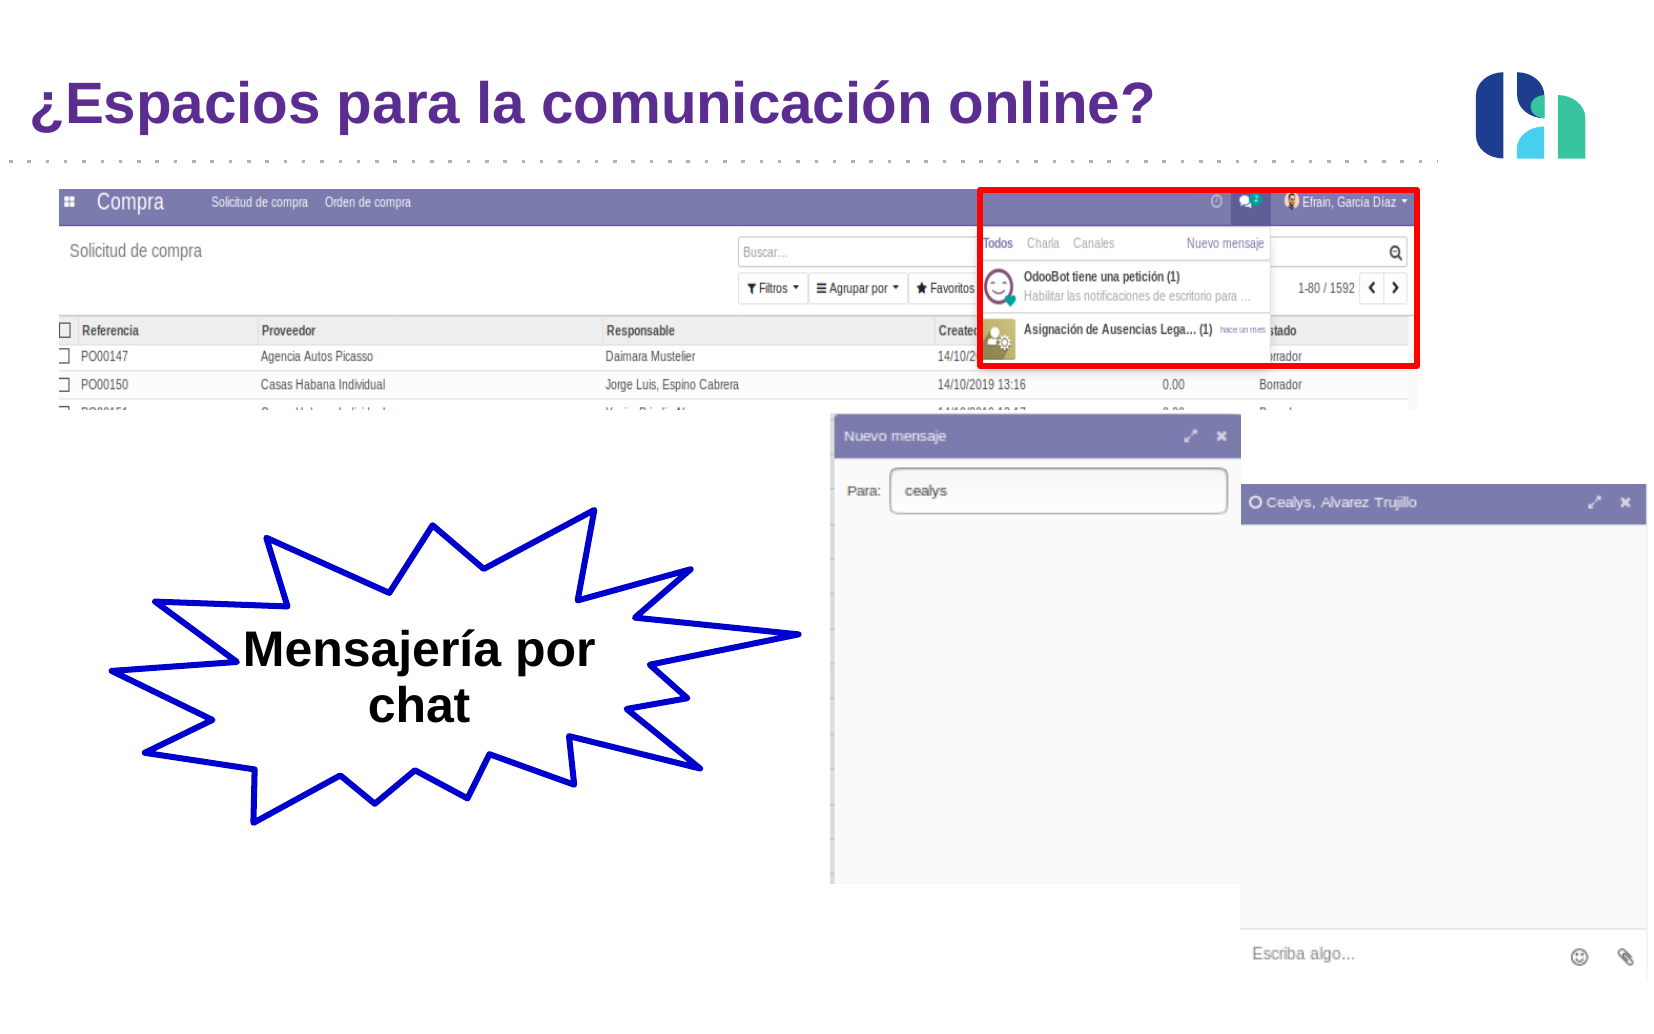

¿Espacios para la comunicación online?
Mensajería por chat
21